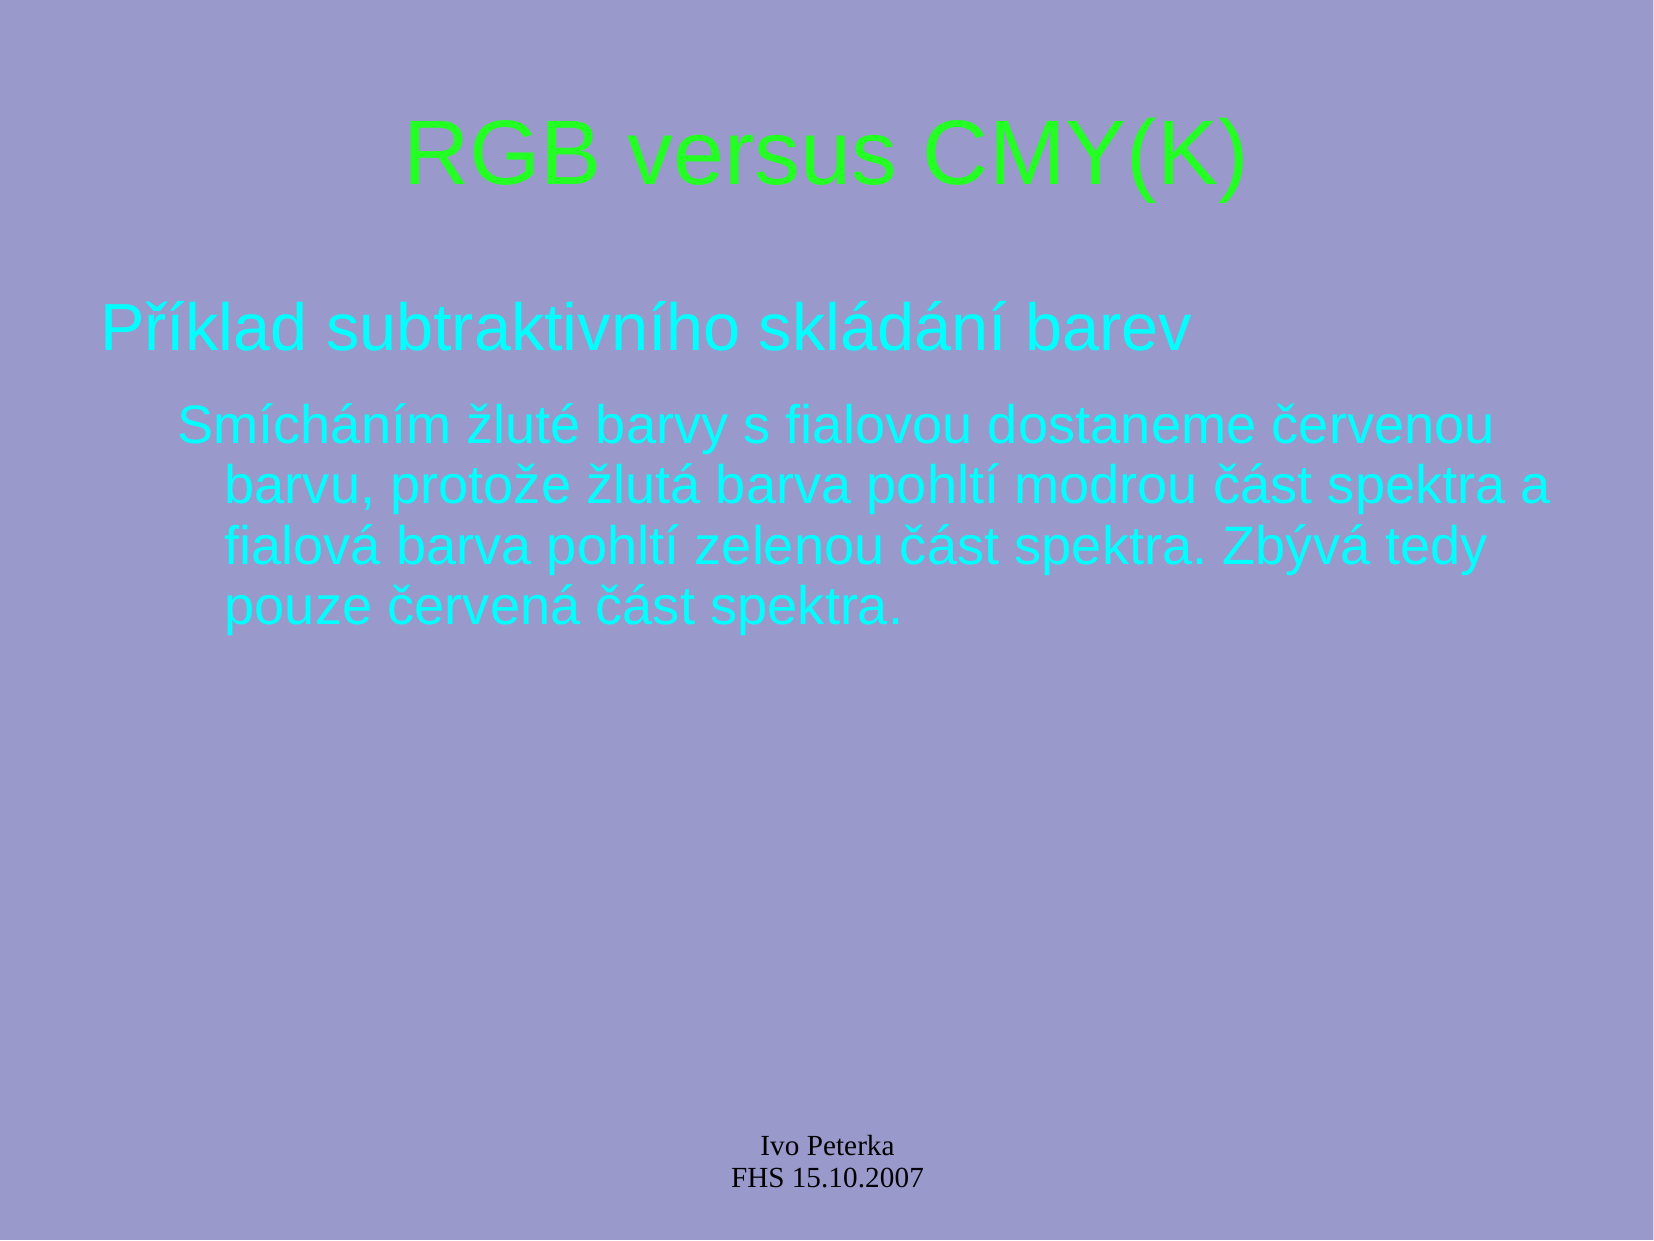

# RGB versus CMY(K)
Příklad subtraktivního skládání barev
Smícháním žluté barvy s fialovou dostaneme červenou barvu, protože žlutá barva pohltí modrou část spektra a fialová barva pohltí zelenou část spektra. Zbývá tedy pouze červená část spektra.